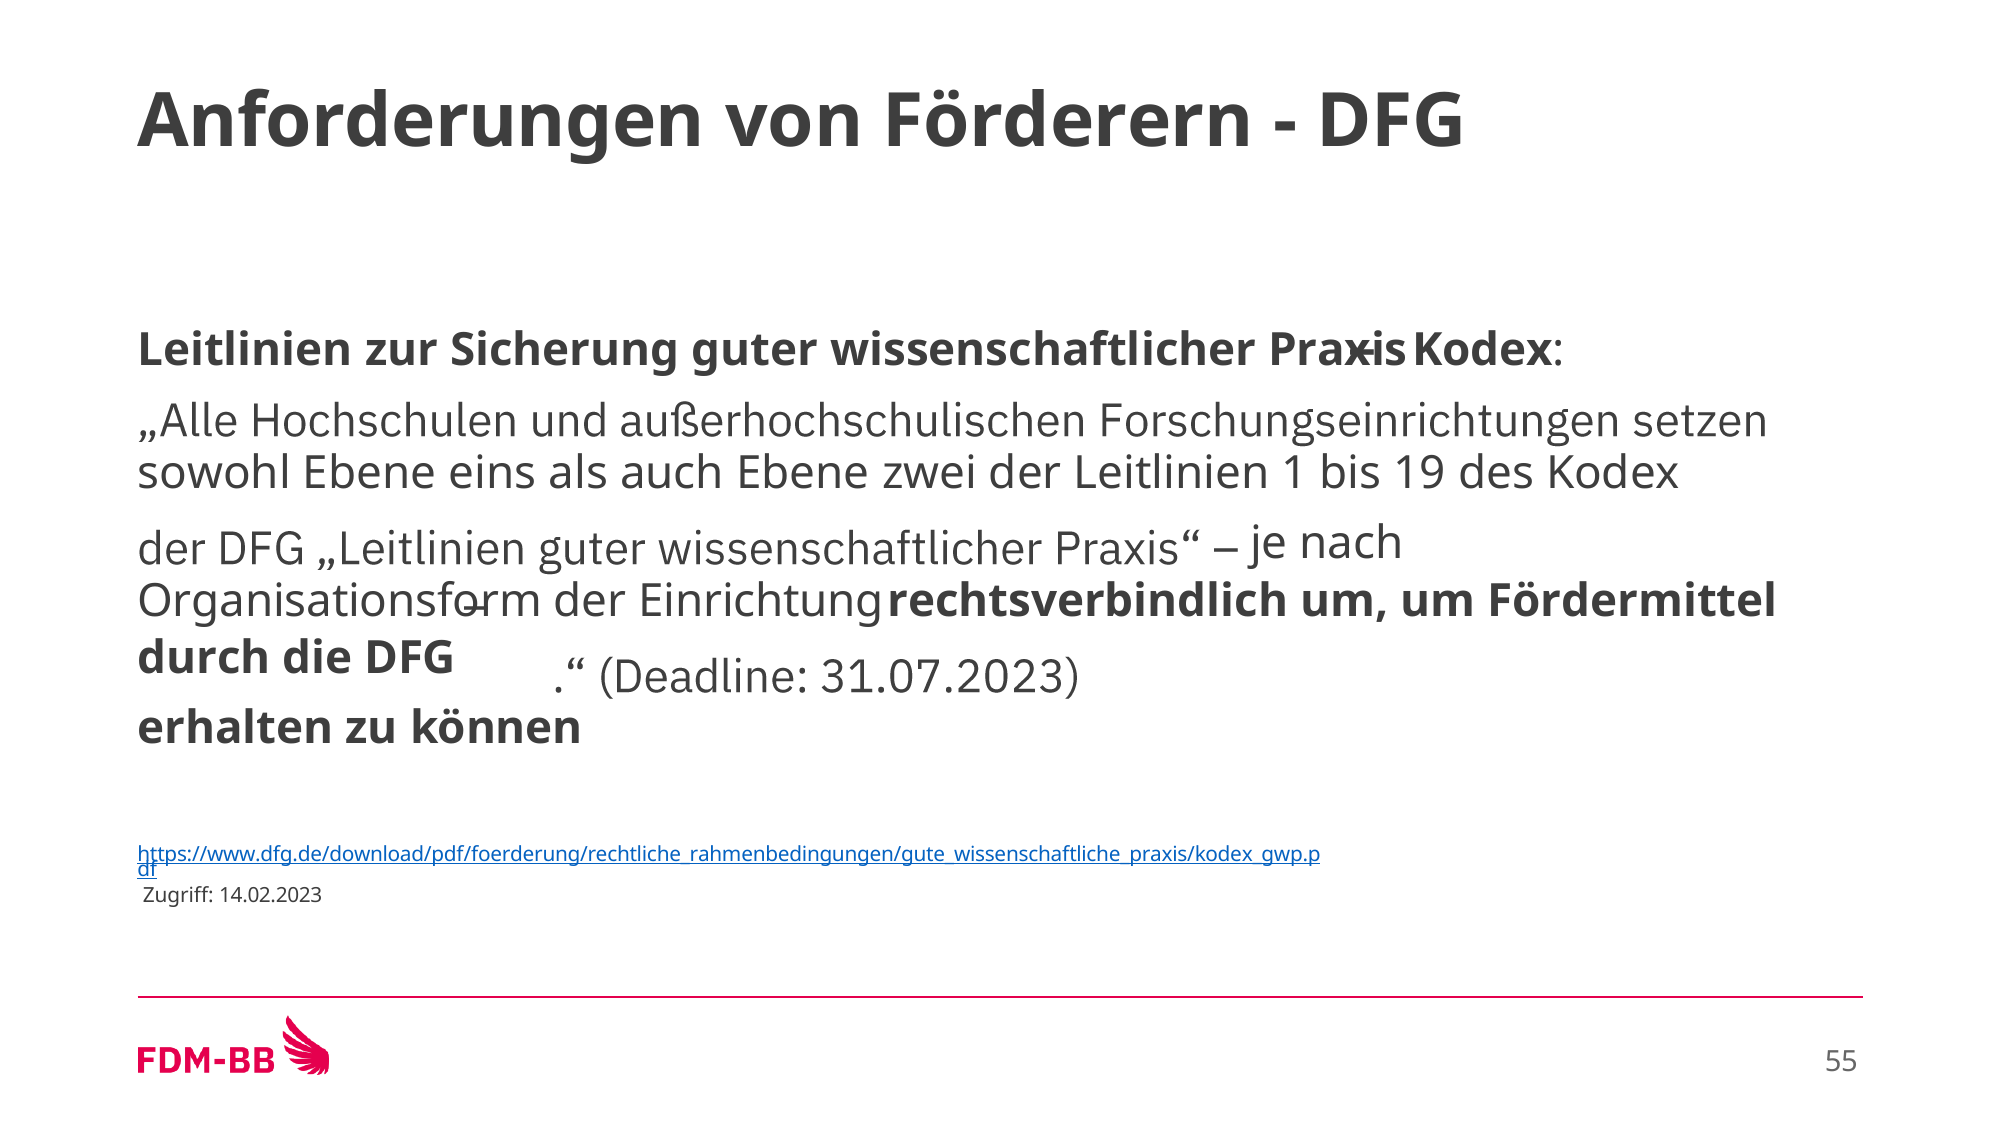

# Anforderungen von Förderern - DFG
Leitlinien zur Sicherung guter wissenschaftlicher Praxis	Kodex:
sowohl Ebene eins als auch Ebene zwei der Leitlinien 1 bis 19 des Kodex
je nach Organisationsform der Einrichtung	rechtsverbindlich um, um Fördermittel durch die DFG
erhalten zu können
https://www.dfg.de/download/pdf/foerderung/rechtliche_rahmenbedingungen/gute_wissenschaftliche_praxis/kodex_gwp.pdf Zugriff: 14.02.2023
55